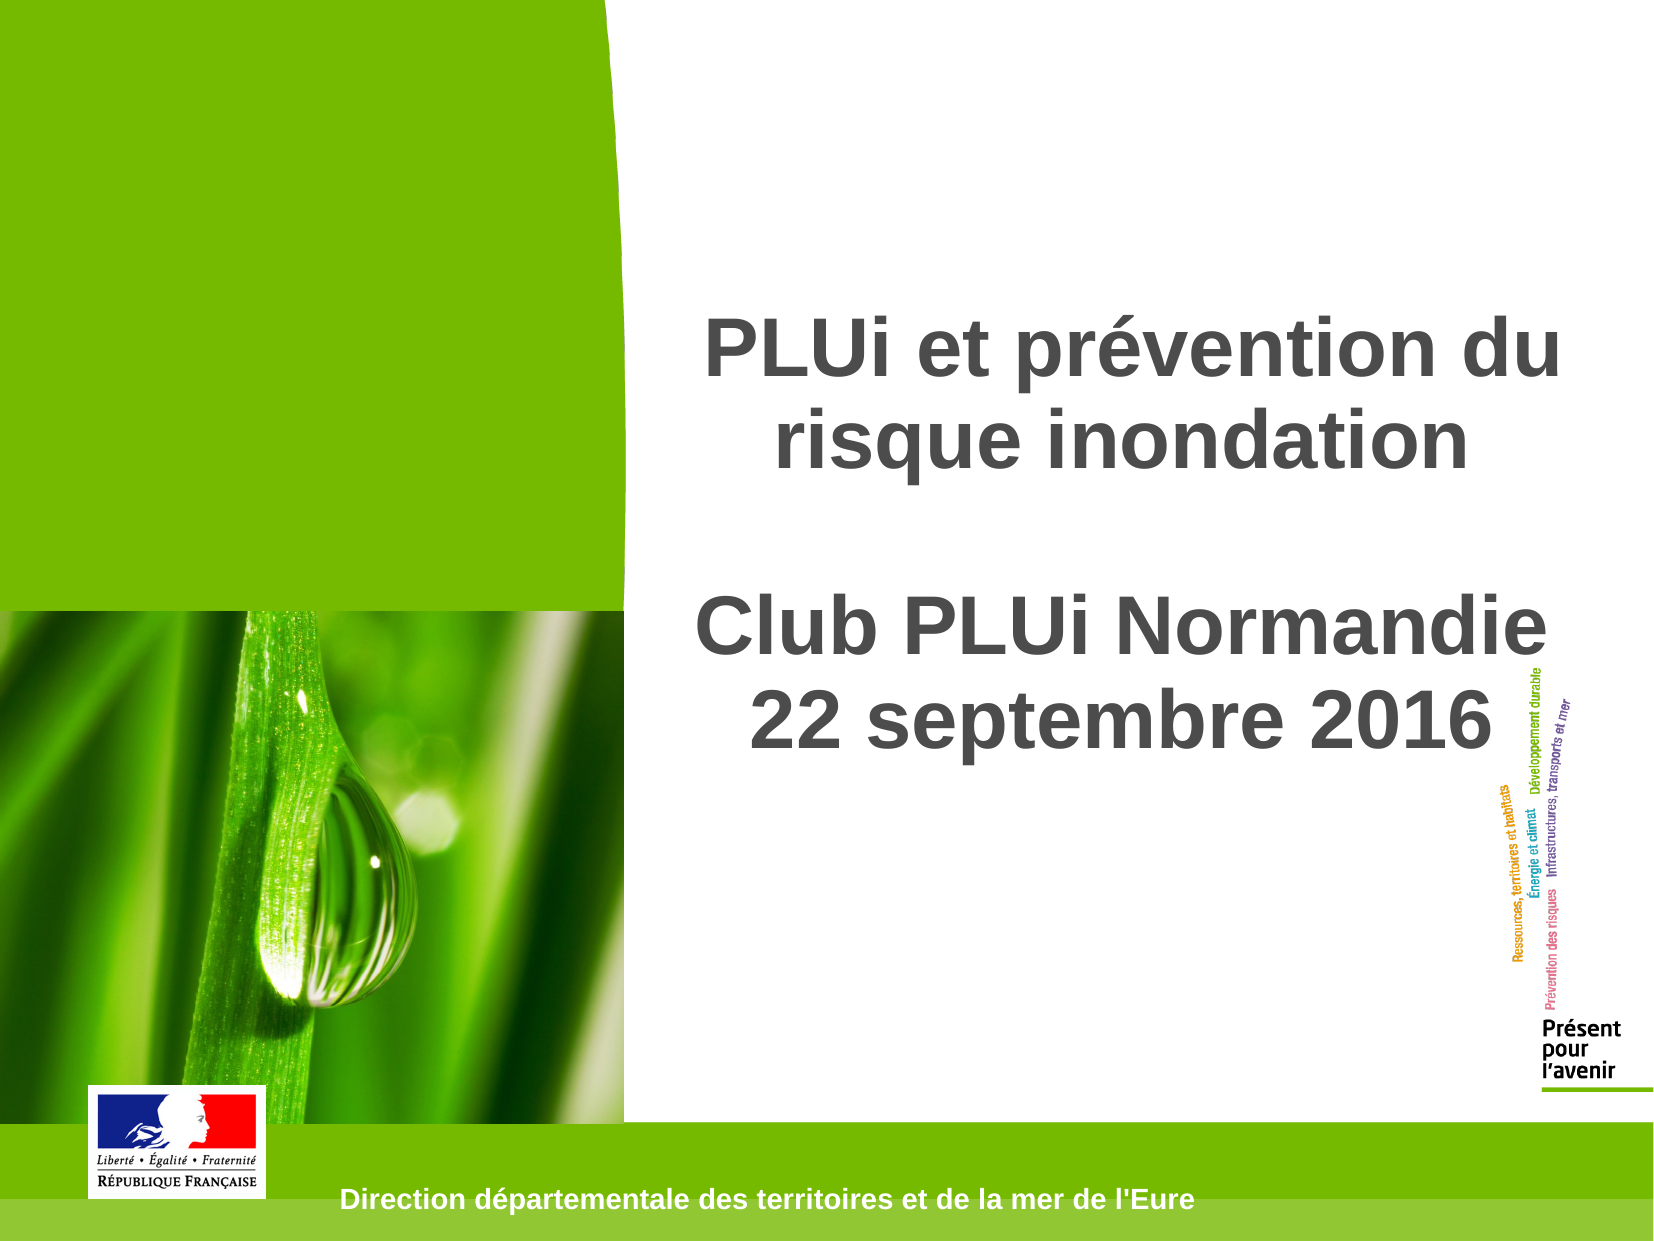

# PLUi et prévention du risque inondation Club PLUi Normandie 22 septembre 2016
Direction départementale des territoires et de la mer de l'Eure